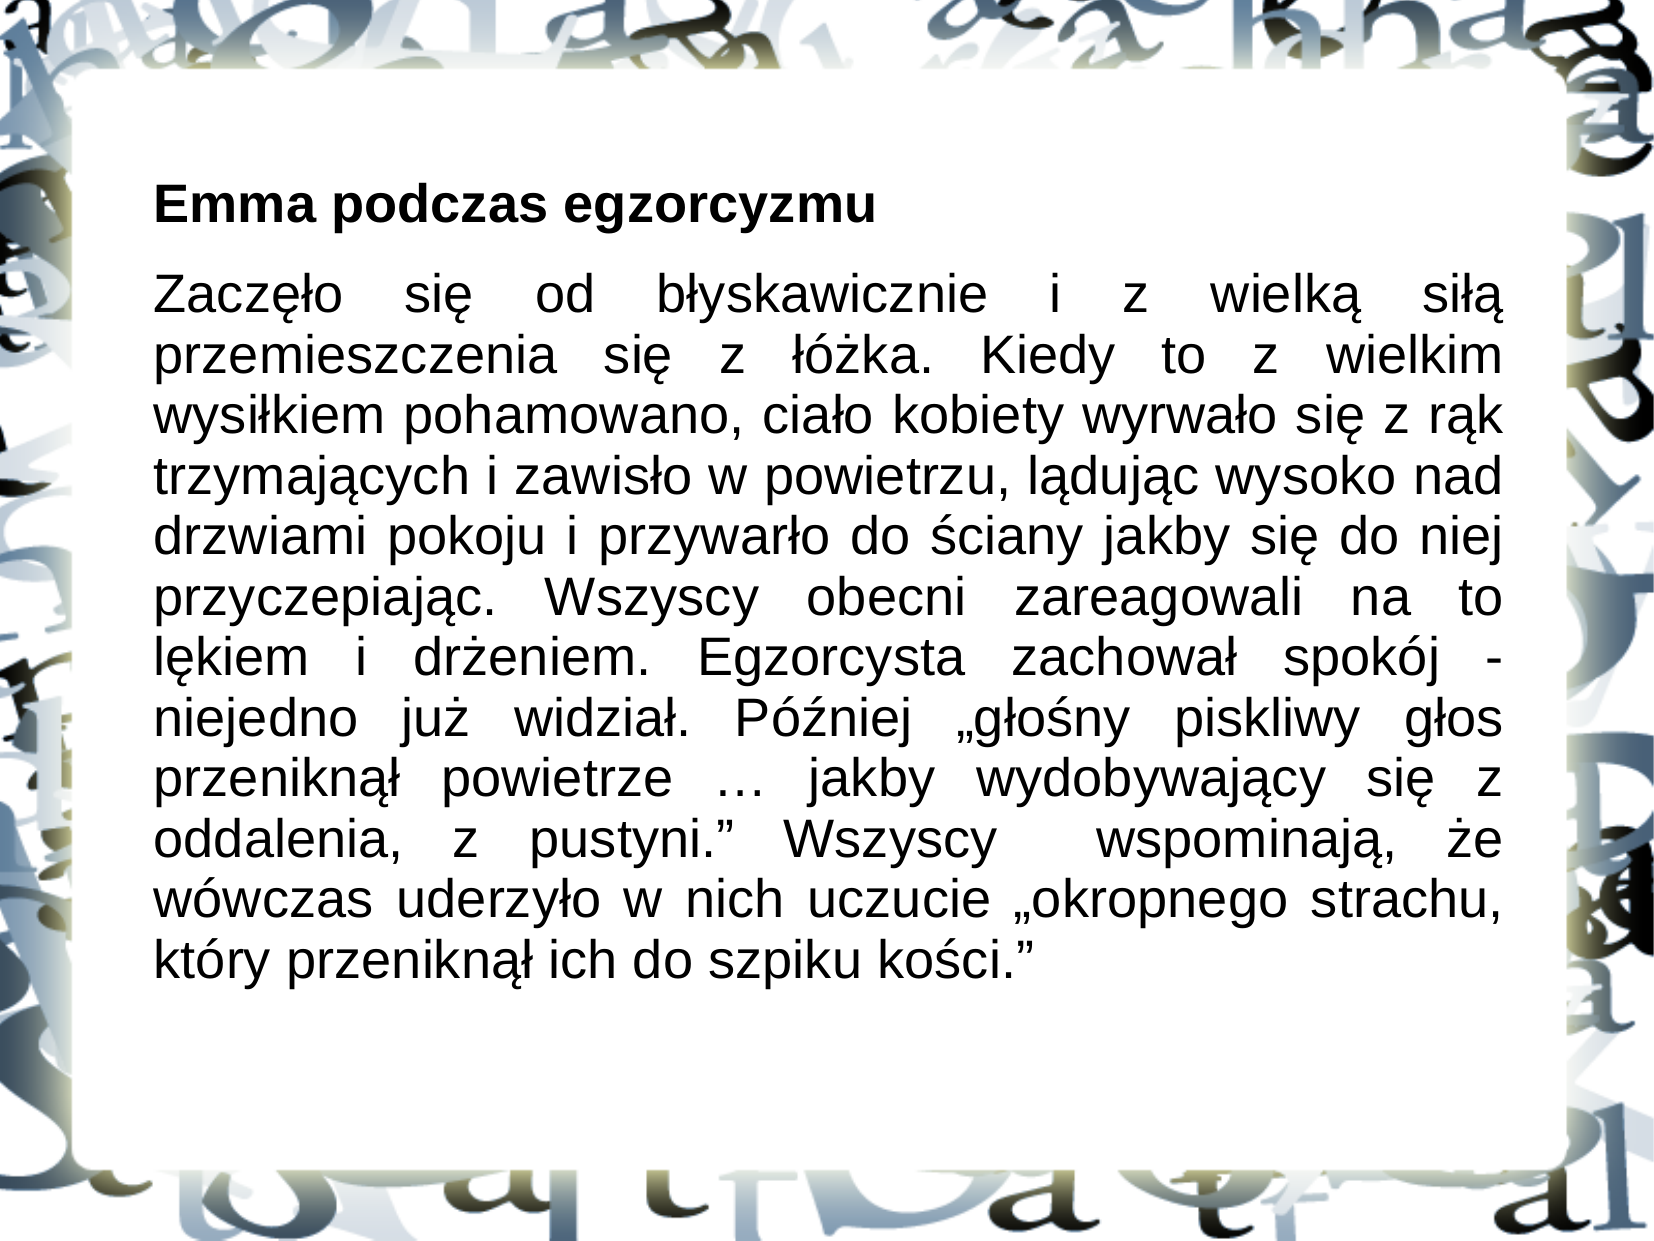

# Emma podczas egzorcyzmu
Zaczęło się od błyskawicznie i z wielką siłą przemieszczenia się z łóżka. Kiedy to z wielkim wysiłkiem pohamowano, ciało kobiety wyrwało się z rąk trzymających i zawisło w powietrzu, lądując wysoko nad drzwiami pokoju i przywarło do ściany jakby się do niej przyczepiając. Wszyscy obecni zareagowali na to lękiem i drżeniem. Egzorcysta zachował spokój - niejedno już widział. Później „głośny piskliwy głos przeniknął powietrze … jakby wydobywający się z oddalenia, z pustyni.” Wszyscy wspominają, że wówczas uderzyło w nich uczucie „okropnego strachu, który przeniknął ich do szpiku kości.”